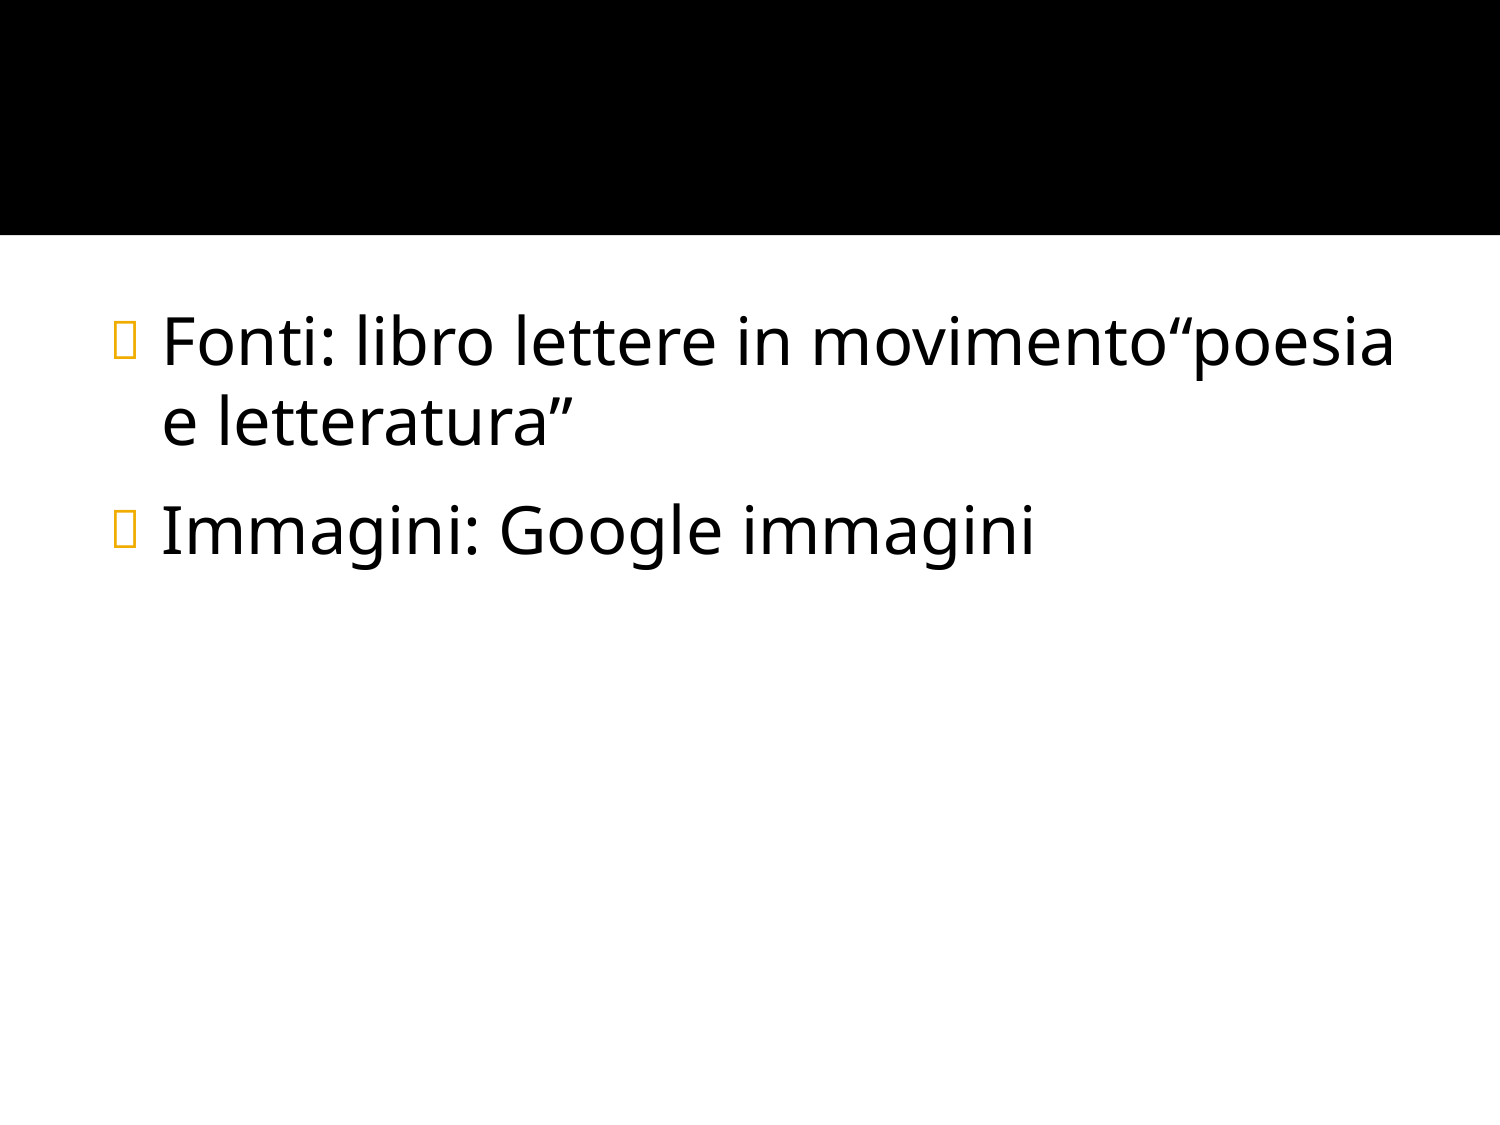

# Fonti: libro lettere in movimento“poesia e letteratura”
Immagini: Google immagini